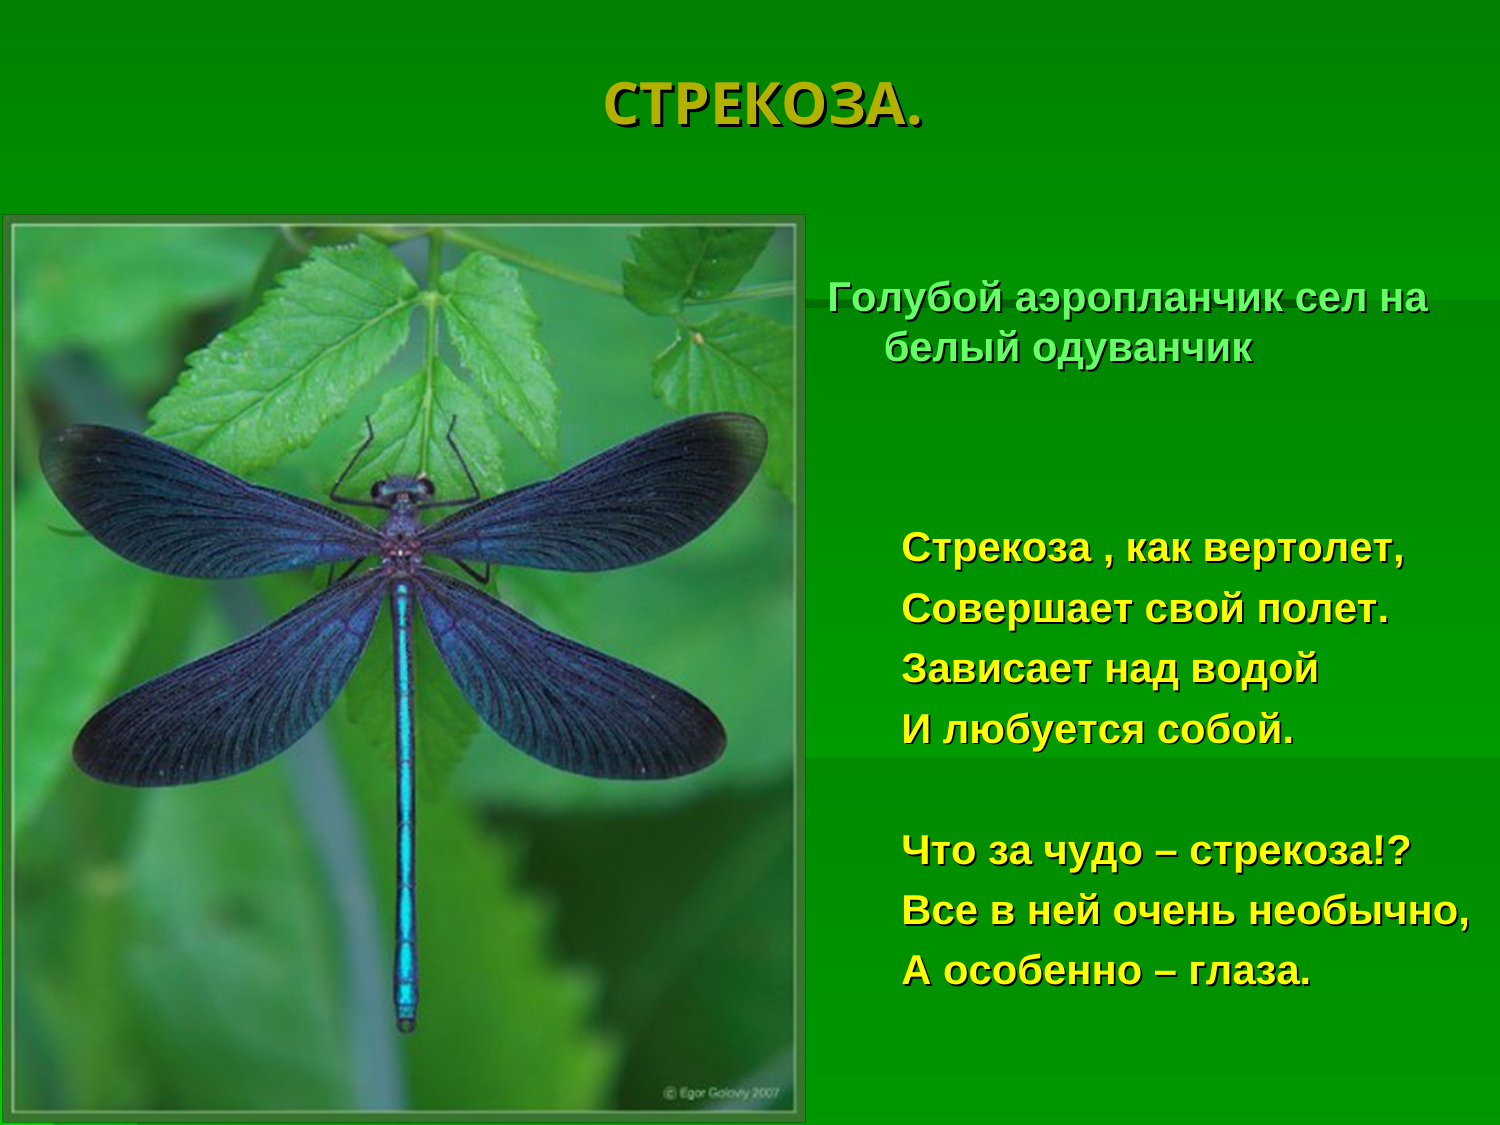

# СТРЕКОЗА.
Голубой аэропланчик сел на белый одуванчик
Стрекоза , как вертолет,
Совершает свой полет.
Зависает над водой
И любуется собой.
Что за чудо – стрекоза!?
Все в ней очень необычно,
А особенно – глаза.